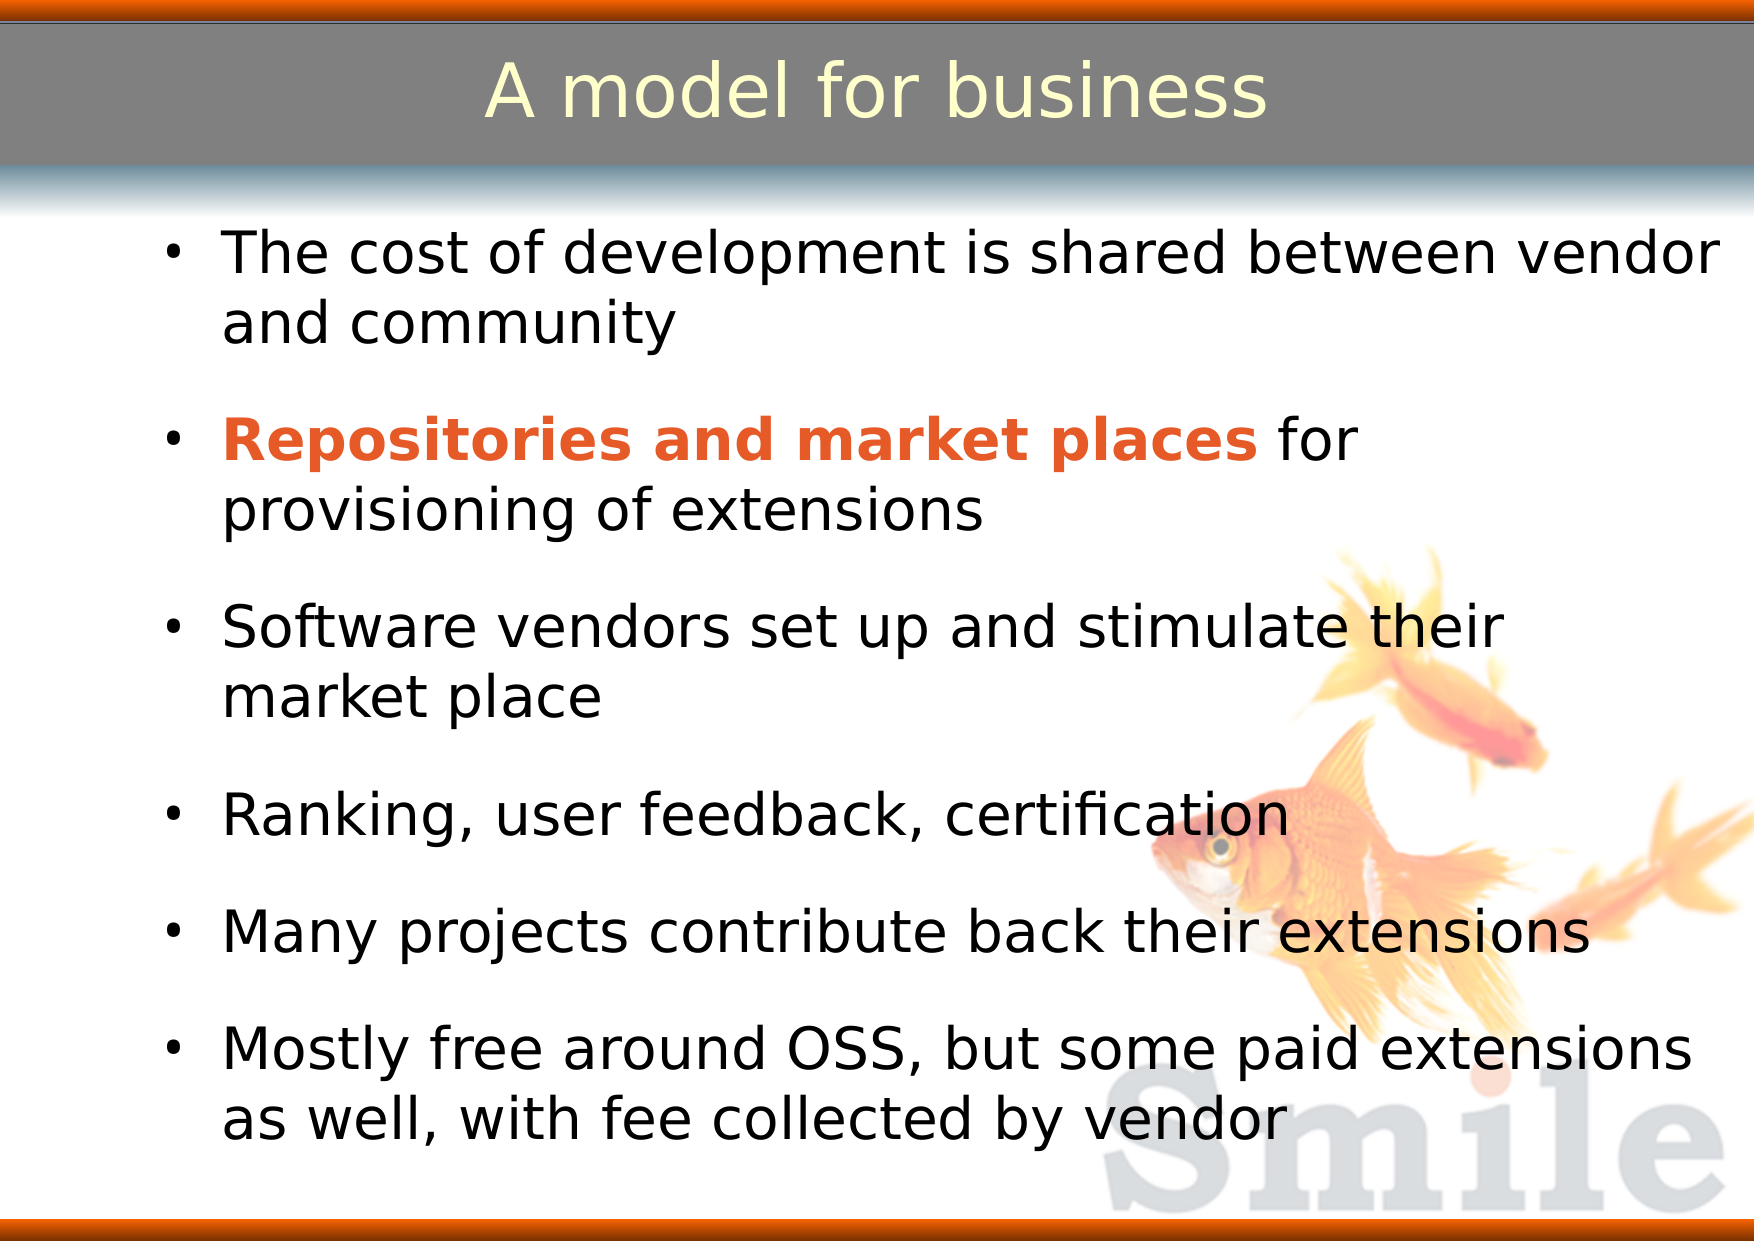

# A model for business
The cost of development is shared between vendor and community
Repositories and market places for provisioning of extensions
Software vendors set up and stimulate their market place
Ranking, user feedback, certification
Many projects contribute back their extensions
Mostly free around OSS, but some paid extensions as well, with fee collected by vendor